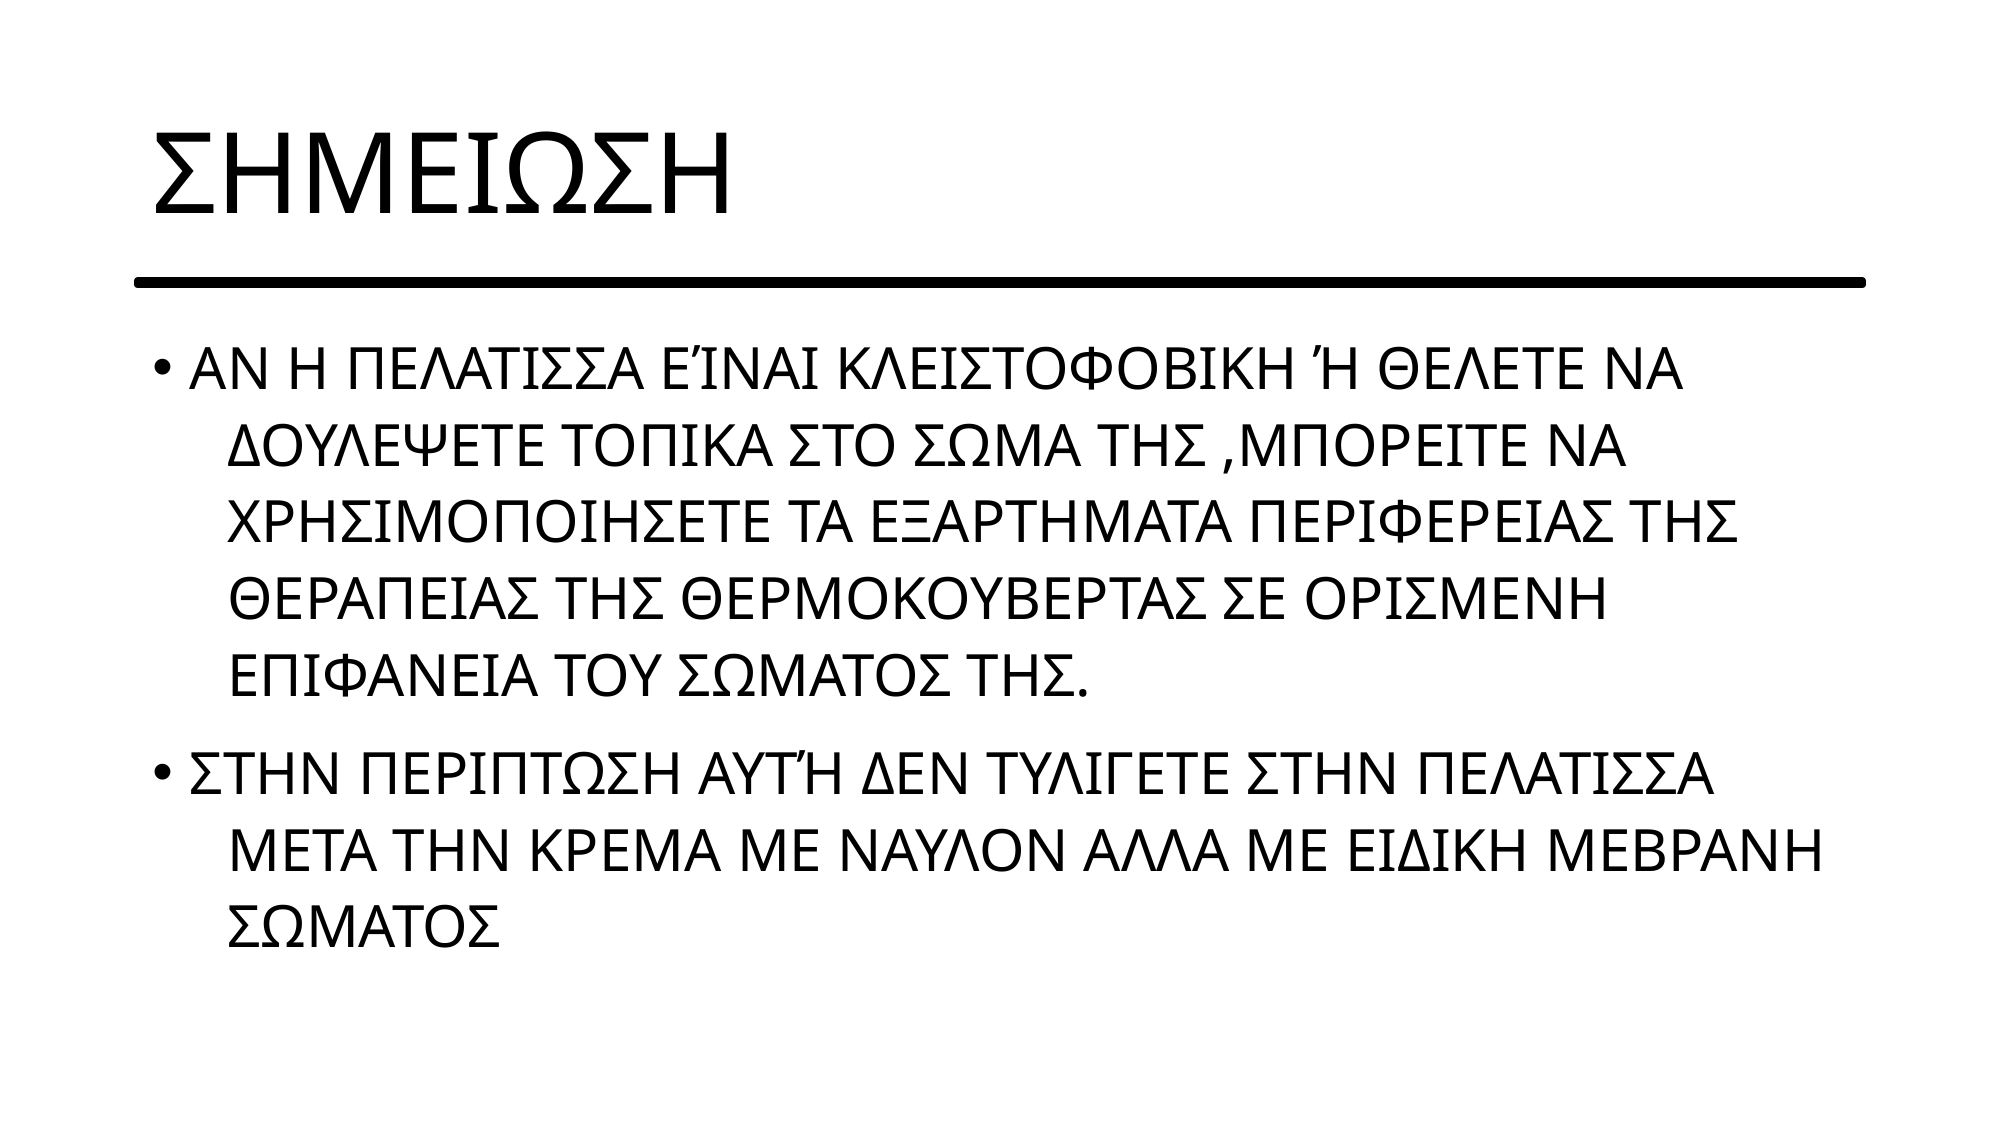

# ΣΗΜΕΙΩΣΗ
ΑΝ Η ΠΕΛΑΤΙΣΣΑ ΕΊΝΑΙ ΚΛΕΙΣΤΟΦΟΒΙΚΗ Ή ΘΕΛΕΤΕ ΝΑ ΔΟΥΛΕΨΕΤΕ ΤΟΠΙΚΑ ΣΤΟ ΣΩΜΑ ΤΗΣ ,ΜΠΟΡΕΙΤΕ ΝΑ ΧΡΗΣΙΜΟΠΟΙΗΣΕΤΕ ΤΑ ΕΞΑΡΤΗΜΑΤΑ ΠΕΡΙΦΕΡΕΙΑΣ ΤΗΣ ΘΕΡΑΠΕΙΑΣ ΤΗΣ ΘΕΡΜΟΚΟΥΒΕΡΤΑΣ ΣΕ ΟΡΙΣΜΕΝΗ ΕΠΙΦΑΝΕΙΑ ΤΟΥ ΣΩΜΑΤΟΣ ΤΗΣ.
ΣΤΗΝ ΠΕΡΙΠΤΩΣΗ ΑΥΤΉ ΔΕΝ ΤΥΛΙΓΕΤΕ ΣΤΗΝ ΠΕΛΑΤΙΣΣΑ ΜΕΤΑ ΤΗΝ ΚΡΕΜΑ ΜΕ ΝΑΥΛΟΝ ΑΛΛΑ ΜΕ ΕΙΔΙΚΗ ΜΕΒΡΑΝΗ ΣΩΜΑΤΟΣ